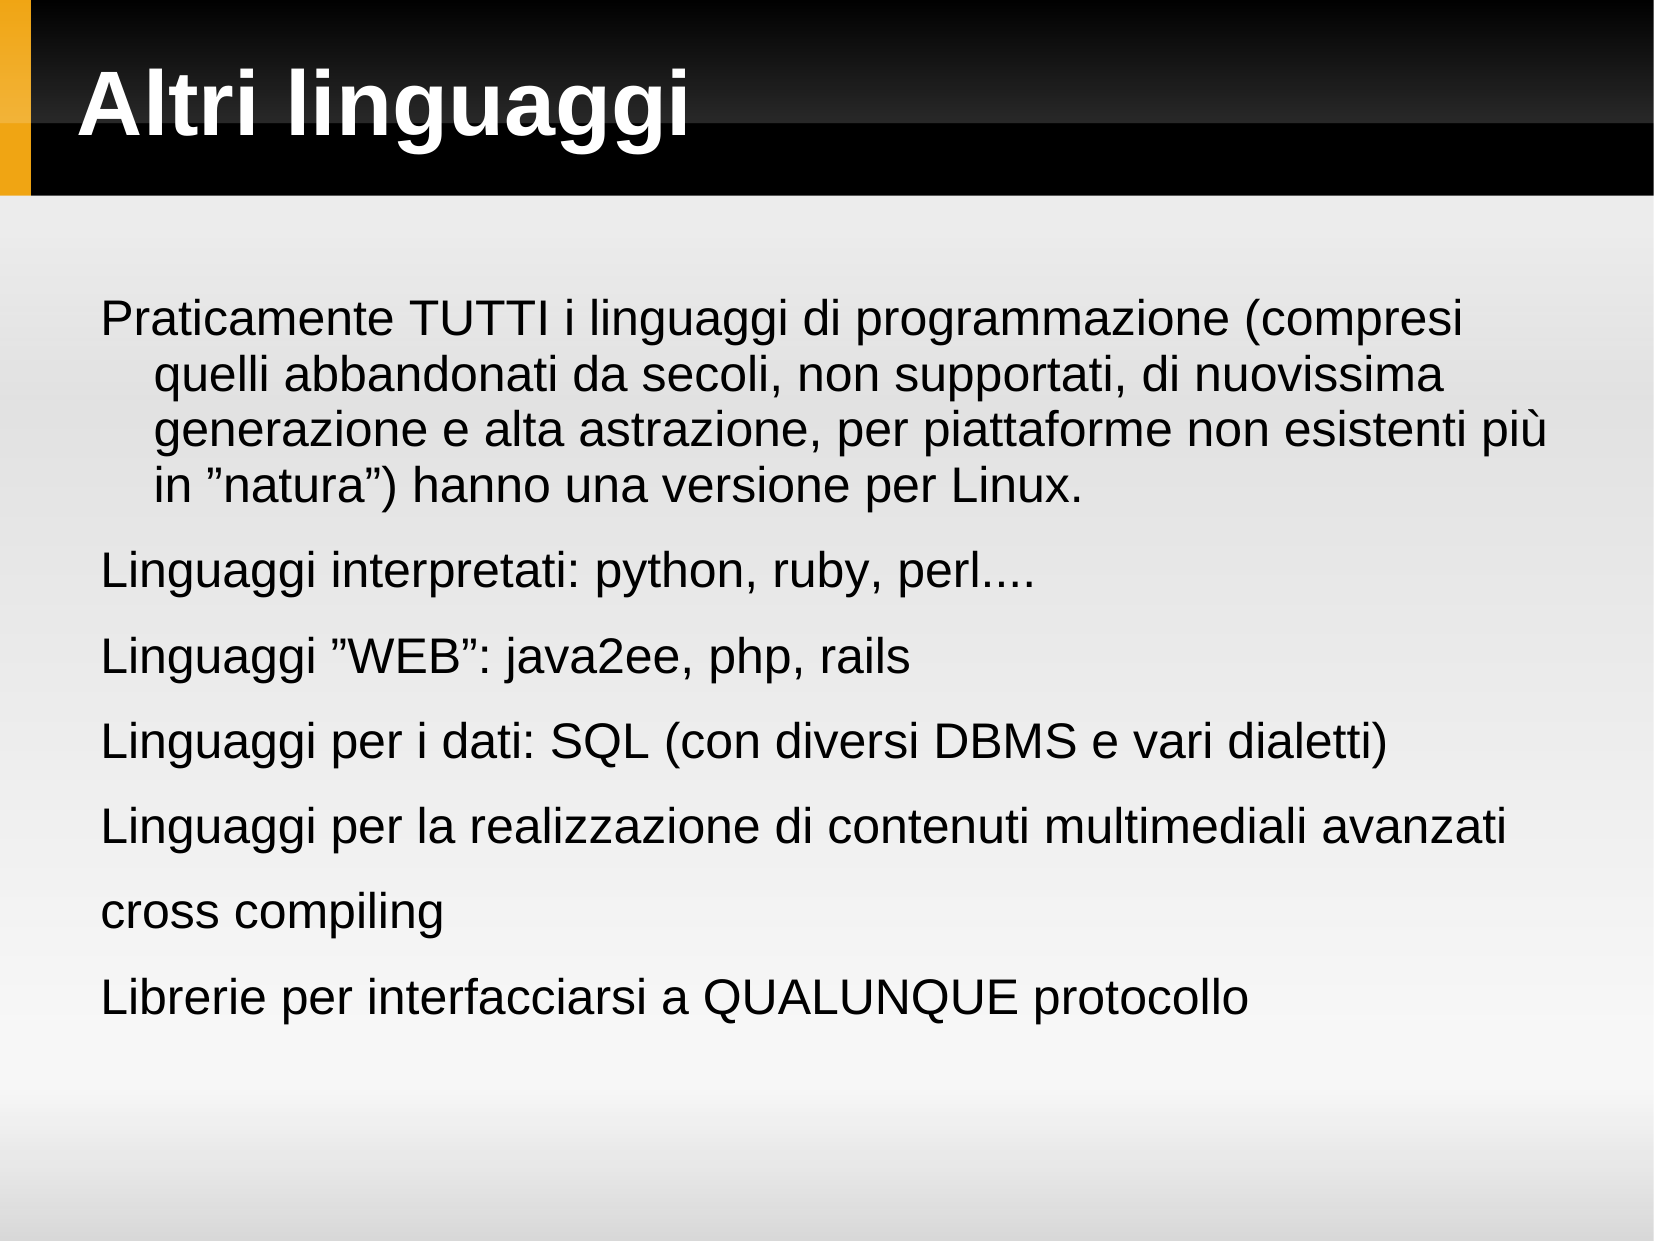

# Altri linguaggi
Praticamente TUTTI i linguaggi di programmazione (compresi quelli abbandonati da secoli, non supportati, di nuovissima generazione e alta astrazione, per piattaforme non esistenti più in ”natura”) hanno una versione per Linux.
Linguaggi interpretati: python, ruby, perl....
Linguaggi ”WEB”: java2ee, php, rails
Linguaggi per i dati: SQL (con diversi DBMS e vari dialetti)
Linguaggi per la realizzazione di contenuti multimediali avanzati
cross compiling
Librerie per interfacciarsi a QUALUNQUE protocollo